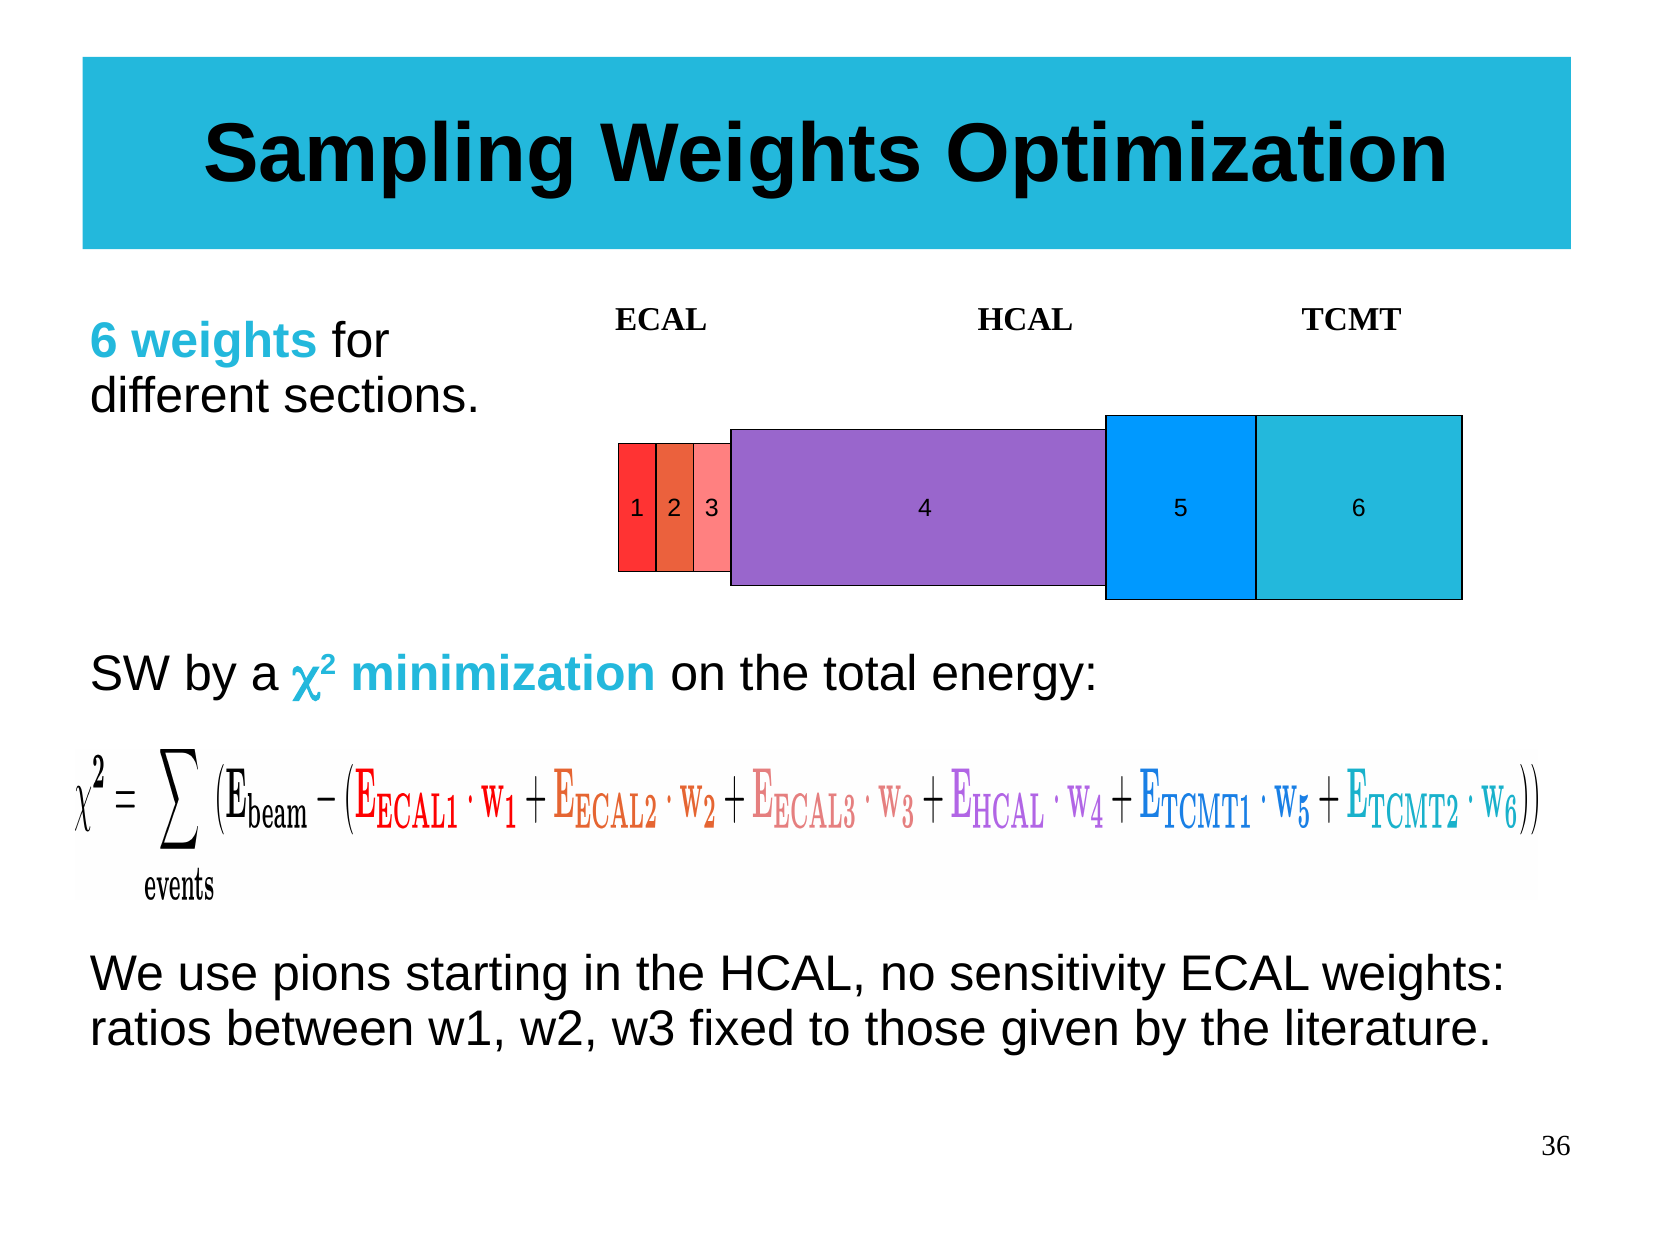

# Sampling Weights Optimization
ECAL HCAL TCMT
 5
 6
 4
 2
1
2
3
6 weights for different sections.
SW by a c2 minimization on the total energy:
We use pions starting in the HCAL, no sensitivity ECAL weights: ratios between w1, w2, w3 fixed to those given by the literature.
36